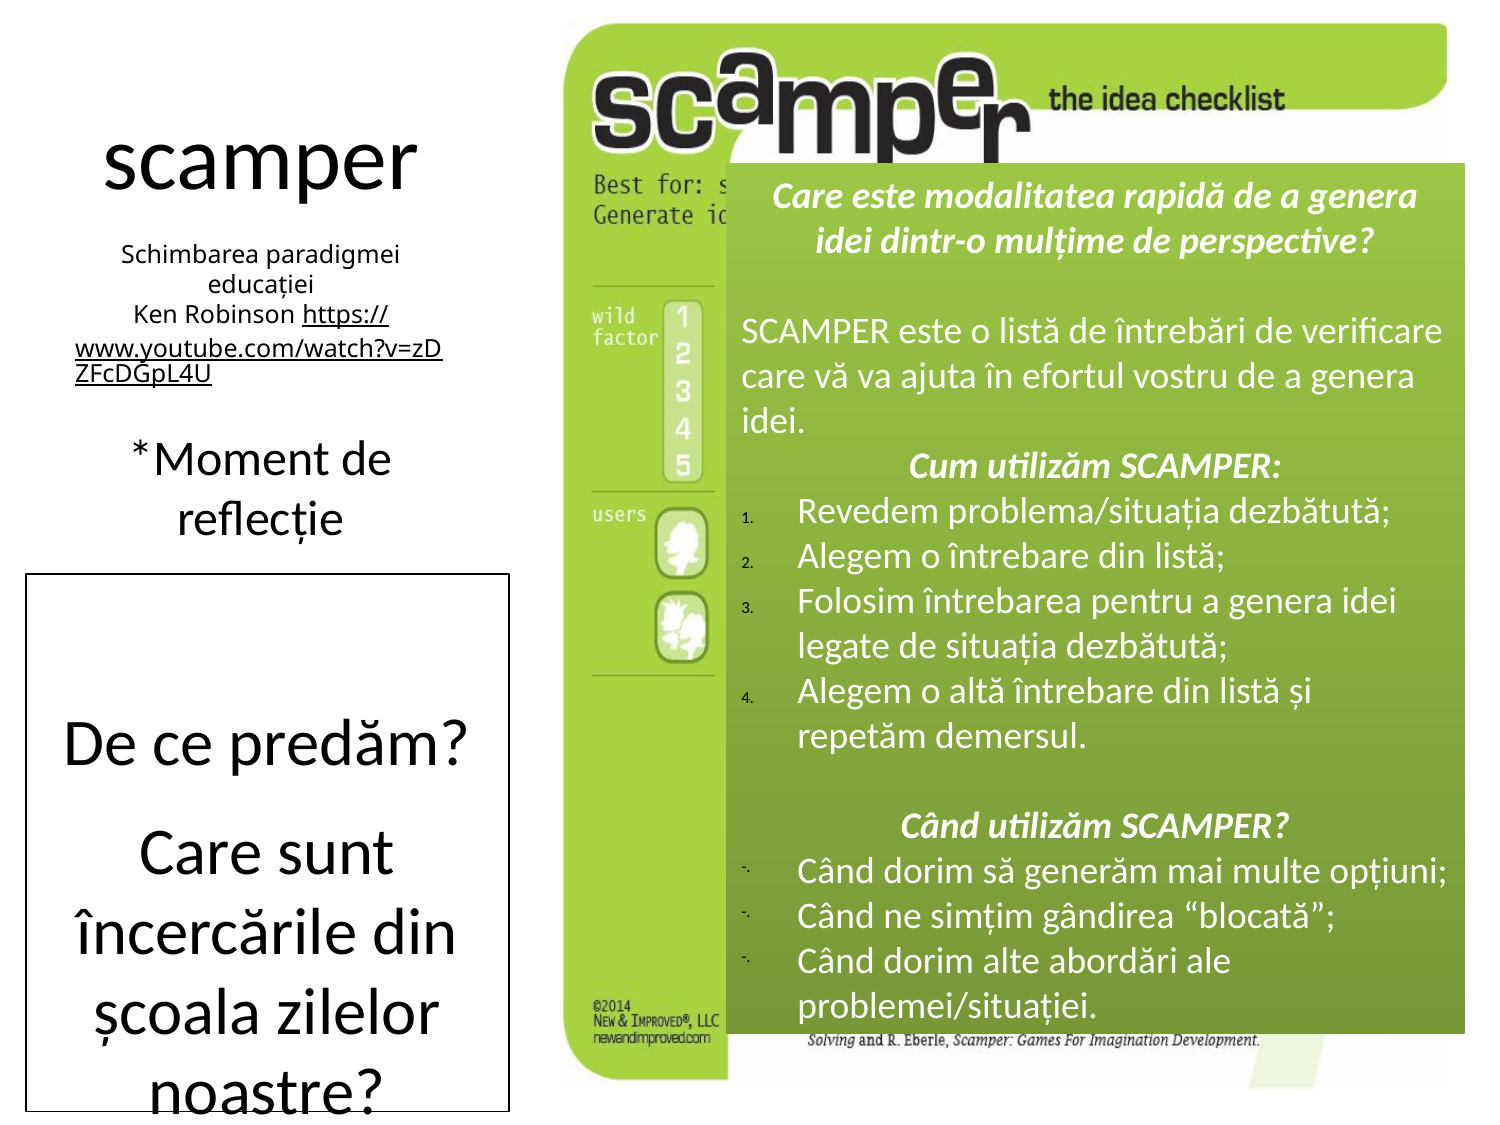

# scamper Schimbarea paradigmei educaţiei Ken Robinson https://www.youtube.com/watch?v=zDZFcDGpL4U *Moment de reflecţie
Care este modalitatea rapidă de a genera idei dintr-o mulţime de perspective?
SCAMPER este o listă de întrebări de verificare care vă va ajuta în efortul vostru de a genera idei.
Cum utilizăm SCAMPER:
Revedem problema/situaţia dezbătută;
Alegem o întrebare din listă;
Folosim întrebarea pentru a genera idei legate de situaţia dezbătută;
Alegem o altă întrebare din listă şi repetăm demersul.
Când utilizăm SCAMPER?
Când dorim să generăm mai multe opţiuni;
Când ne simţim gândirea “blocată”;
Când dorim alte abordări ale problemei/situaţiei.
De ce predăm?
Care sunt încercările din şcoala zilelor noastre?